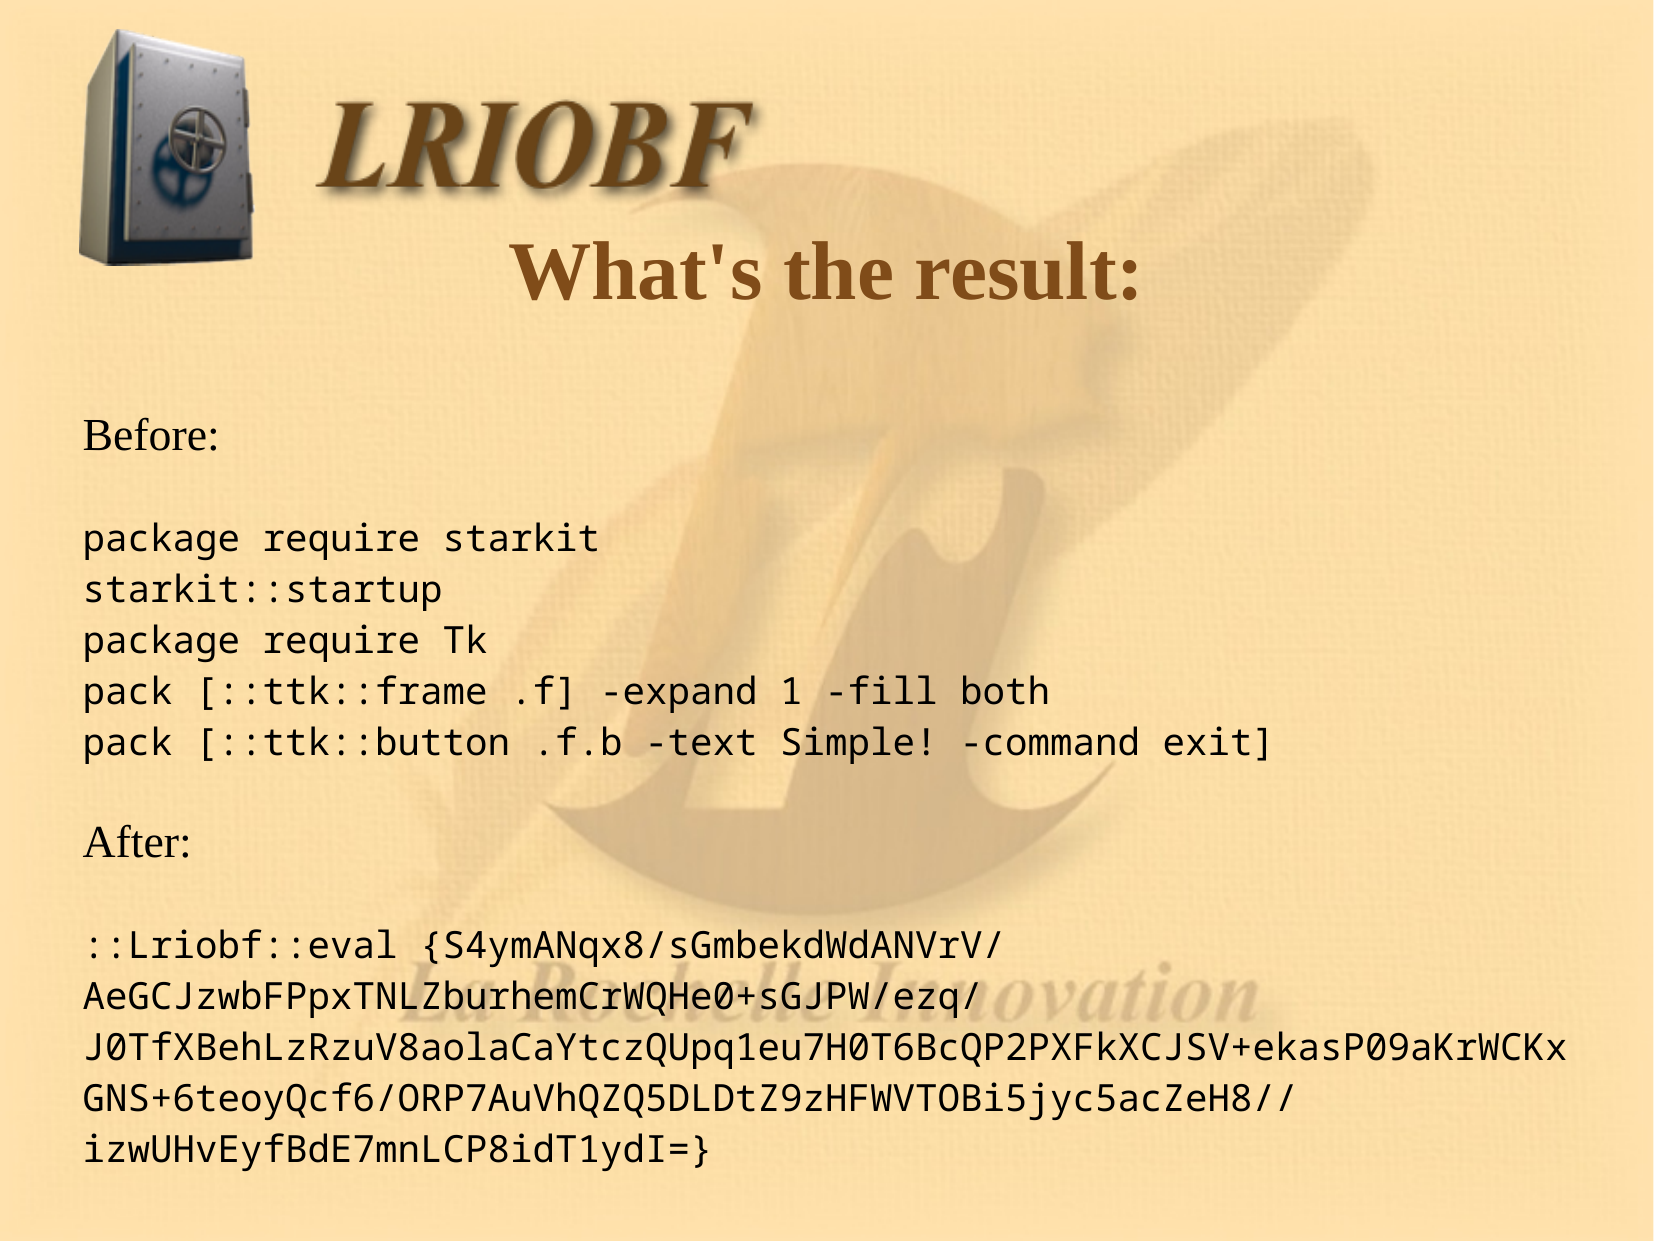

# What's the result:
Before:
package require starkit
starkit::startup
package require Tk
pack [::ttk::frame .f] -expand 1 -fill both
pack [::ttk::button .f.b -text Simple! -command exit]
After:
::Lriobf::eval {S4ymANqx8/sGmbekdWdANVrV/AeGCJzwbFPpxTNLZburhemCrWQHe0+sGJPW/ezq/J0TfXBehLzRzuV8aolaCaYtczQUpq1eu7H0T6BcQP2PXFkXCJSV+ekasP09aKrWCKxGNS+6teoyQcf6/ORP7AuVhQZQ5DLDtZ9zHFWVTOBi5jyc5acZeH8//izwUHvEyfBdE7mnLCP8idT1ydI=}